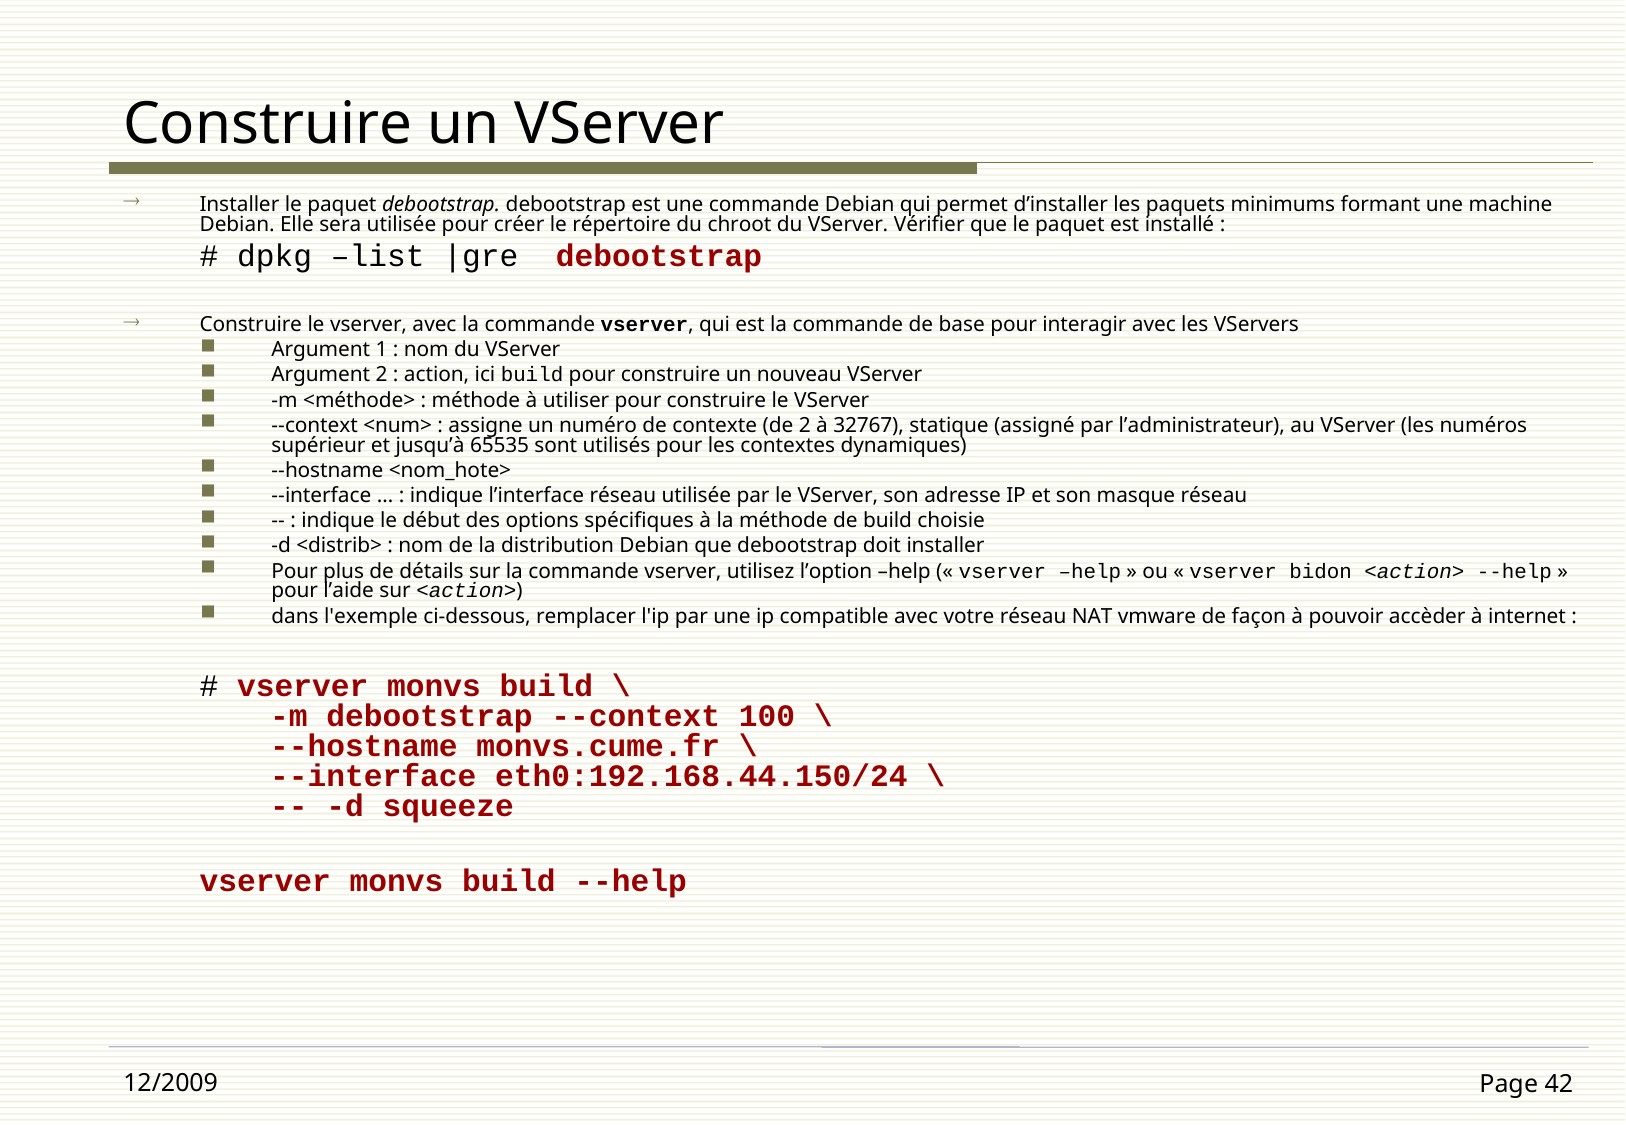

# Construire un VServer
Installer le paquet debootstrap. debootstrap est une commande Debian qui permet d’installer les paquets minimums formant une machine Debian. Elle sera utilisée pour créer le répertoire du chroot du VServer. Vérifier que le paquet est installé :
	# dpkg –list |gre debootstrap
Construire le vserver, avec la commande vserver, qui est la commande de base pour interagir avec les VServers
Argument 1 : nom du VServer
Argument 2 : action, ici build pour construire un nouveau VServer
-m <méthode> : méthode à utiliser pour construire le VServer
--context <num> : assigne un numéro de contexte (de 2 à 32767), statique (assigné par l’administrateur), au VServer (les numéros supérieur et jusqu’à 65535 sont utilisés pour les contextes dynamiques)‏
--hostname <nom_hote>
--interface … : indique l’interface réseau utilisée par le VServer, son adresse IP et son masque réseau
-- : indique le début des options spécifiques à la méthode de build choisie
-d <distrib> : nom de la distribution Debian que debootstrap doit installer
Pour plus de détails sur la commande vserver, utilisez l’option –help (« vserver –help » ou « vserver bidon <action> --help » pour l’aide sur <action>)‏
dans l'exemple ci-dessous, remplacer l'ip par une ip compatible avec votre réseau NAT vmware de façon à pouvoir accèder à internet :
	# vserver monvs build \
	-m debootstrap --context 100 \
	--hostname monvs.cume.fr \
	--interface eth0:192.168.44.150/24 \
	-- -d squeeze
	vserver monvs build --help
42